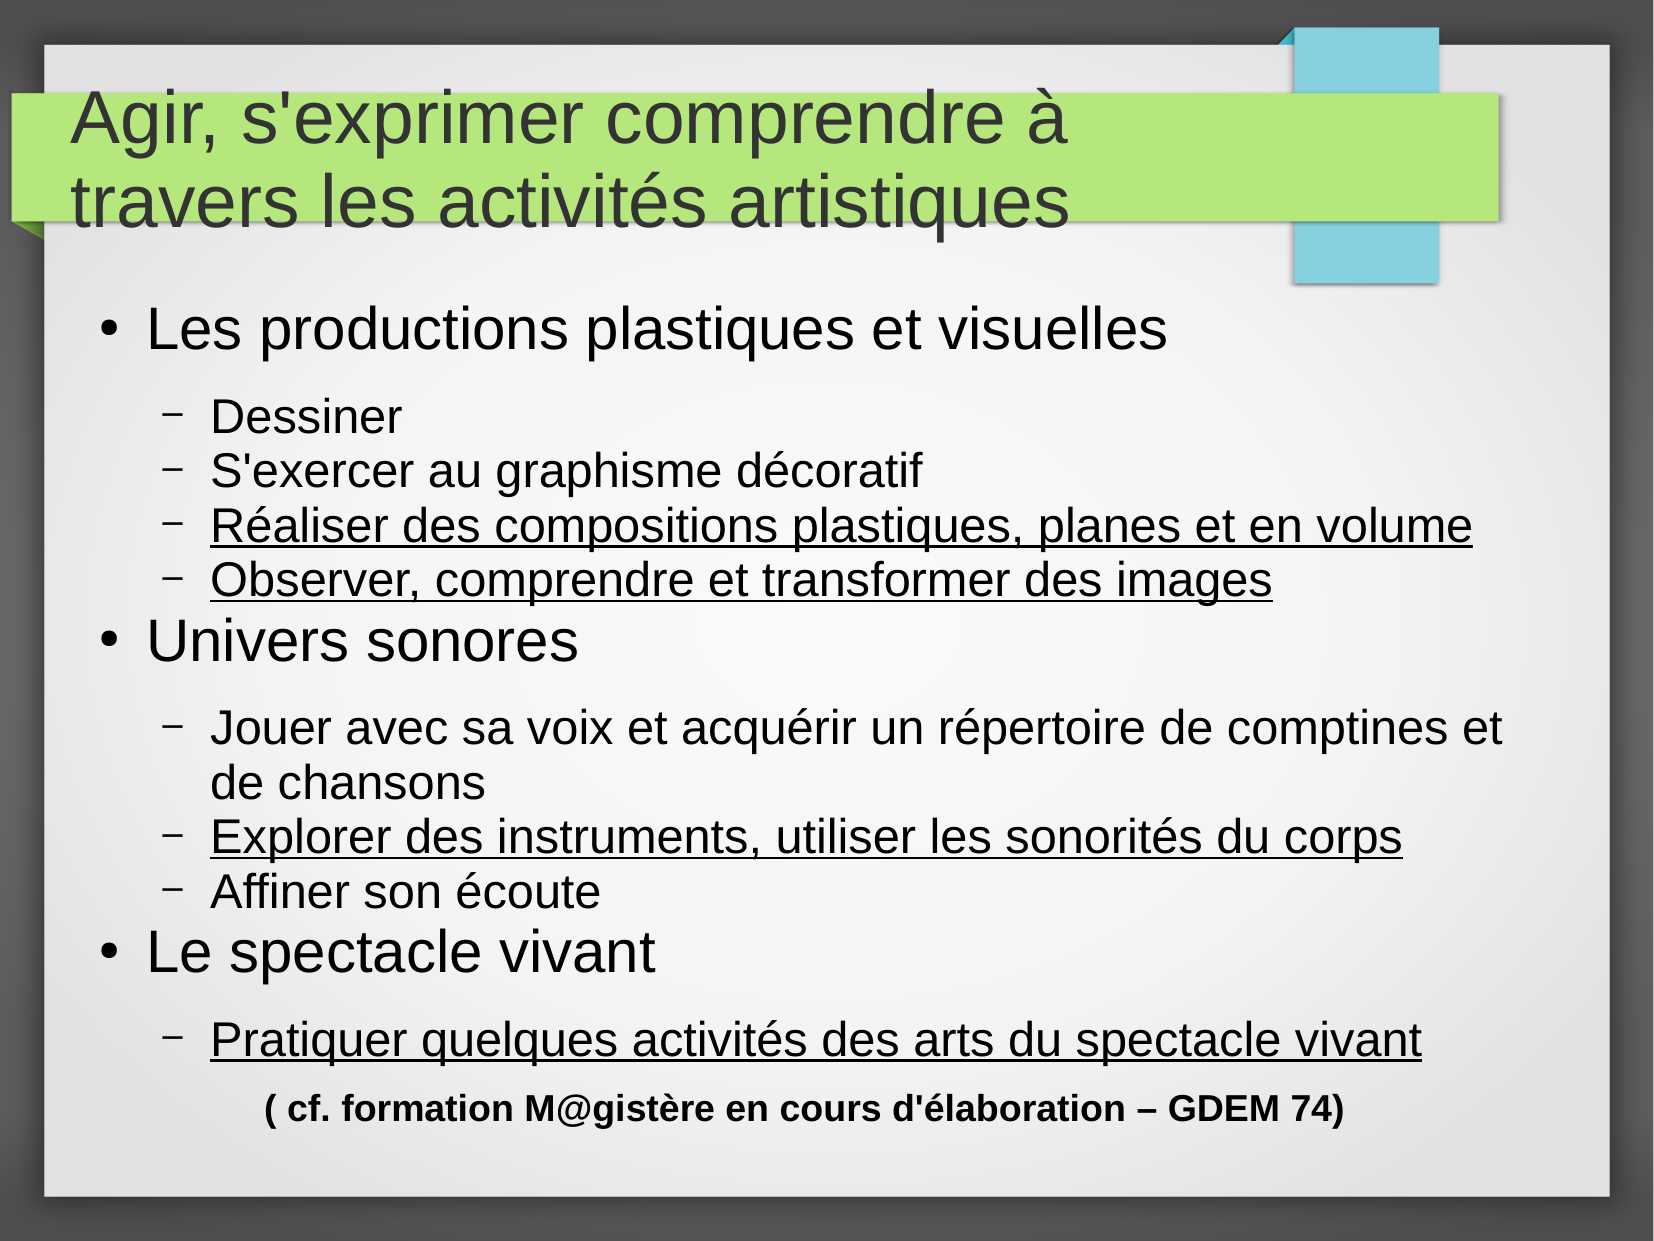

# Agir, s'exprimer comprendre à travers les activités artistiques
Les productions plastiques et visuelles
Dessiner
S'exercer au graphisme décoratif
Réaliser des compositions plastiques, planes et en volume
Observer, comprendre et transformer des images
Univers sonores
Jouer avec sa voix et acquérir un répertoire de comptines et de chansons
Explorer des instruments, utiliser les sonorités du corps
Affiner son écoute
Le spectacle vivant
Pratiquer quelques activités des arts du spectacle vivant
( cf. formation M@gistère en cours d'élaboration – GDEM 74)